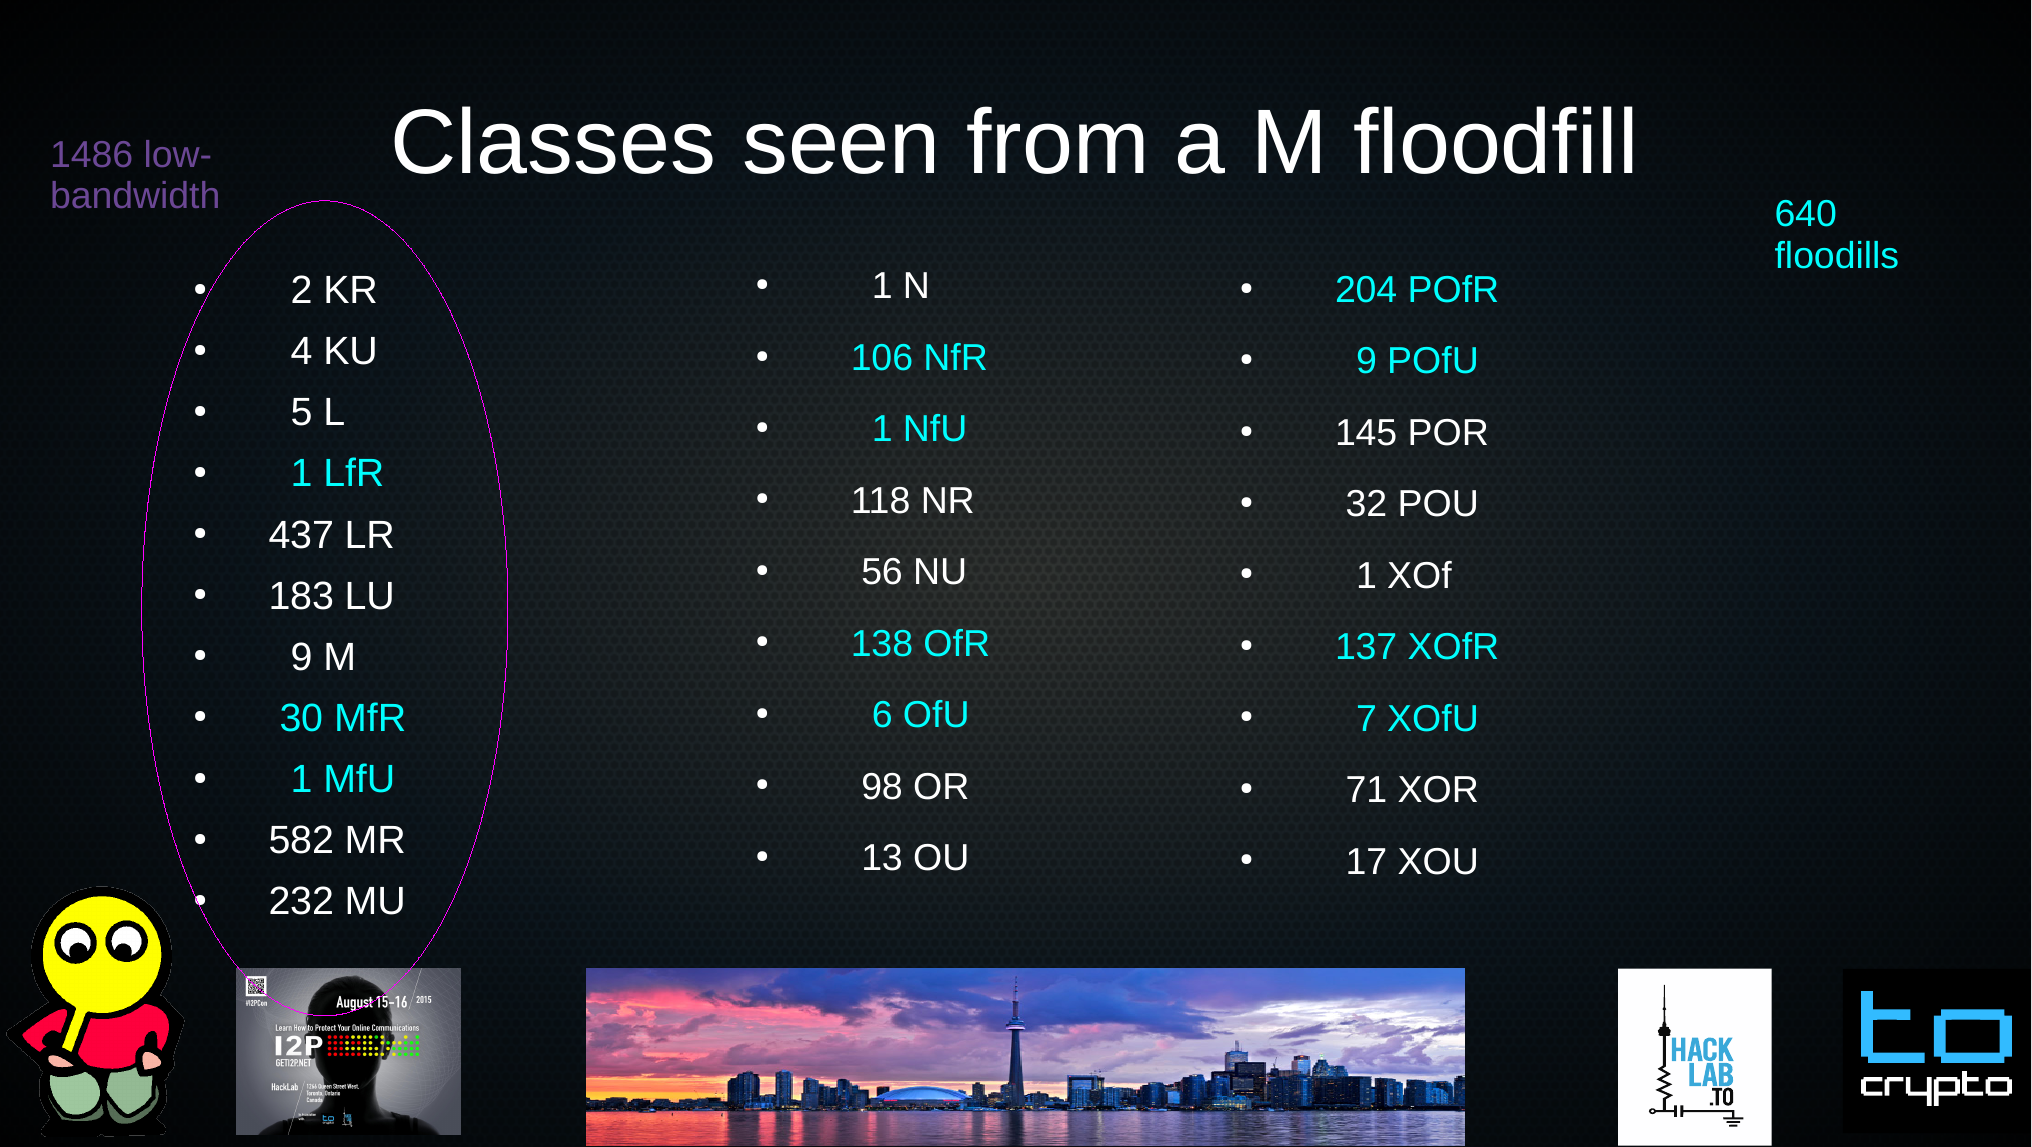

# Classes seen from a M floodfill
1486 low-bandwidth
640 floodills
 1 N
 106 NfR
 1 NfU
 118 NR
 56 NU
 138 OfR
 6 OfU
 98 OR
 13 OU
 2 KR
 4 KU
 5 L
 1 LfR
 437 LR
 183 LU
 9 M
 30 MfR
 1 MfU
 582 MR
 232 MU
 204 POfR
 9 POfU
 145 POR
 32 POU
 1 XOf
 137 XOfR
 7 XOfU
 71 XOR
 17 XOU
26